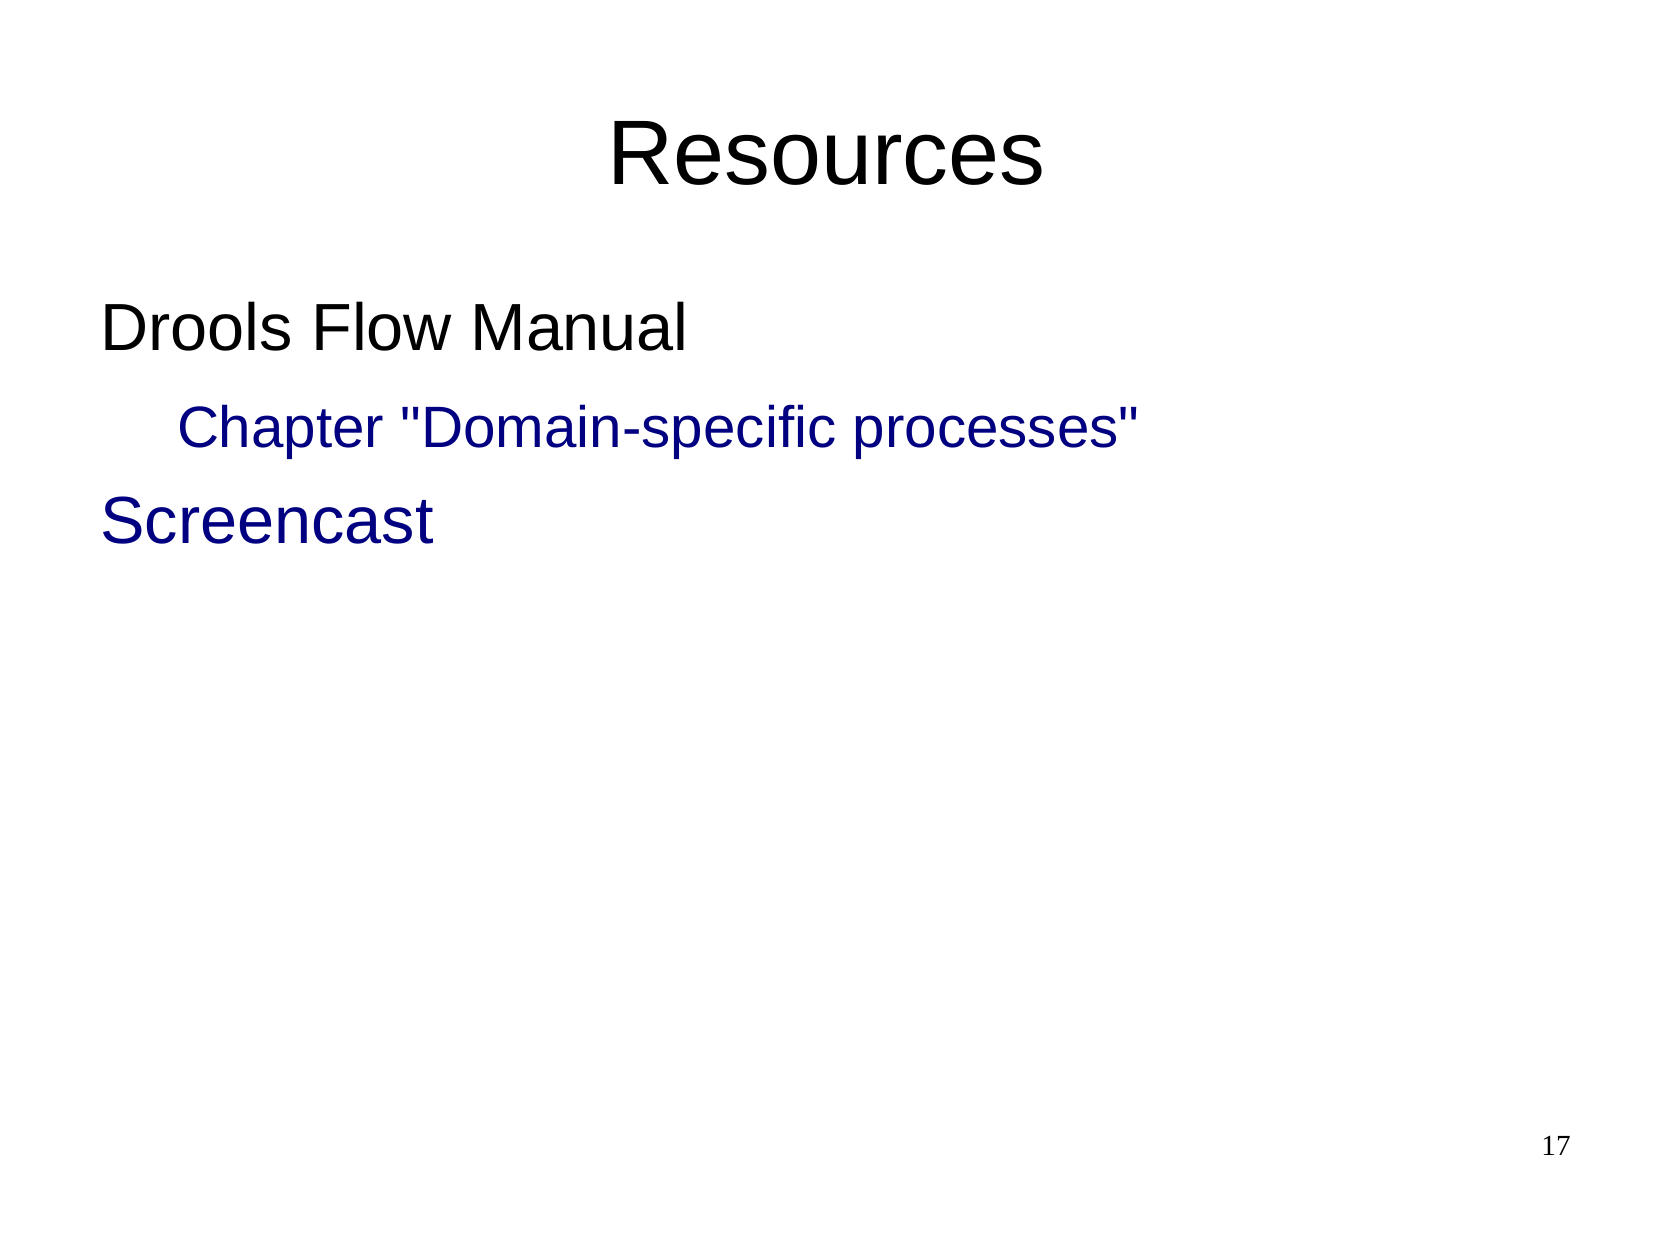

# Resources
Drools Flow Manual
Chapter "Domain-specific processes"
Screencast
17